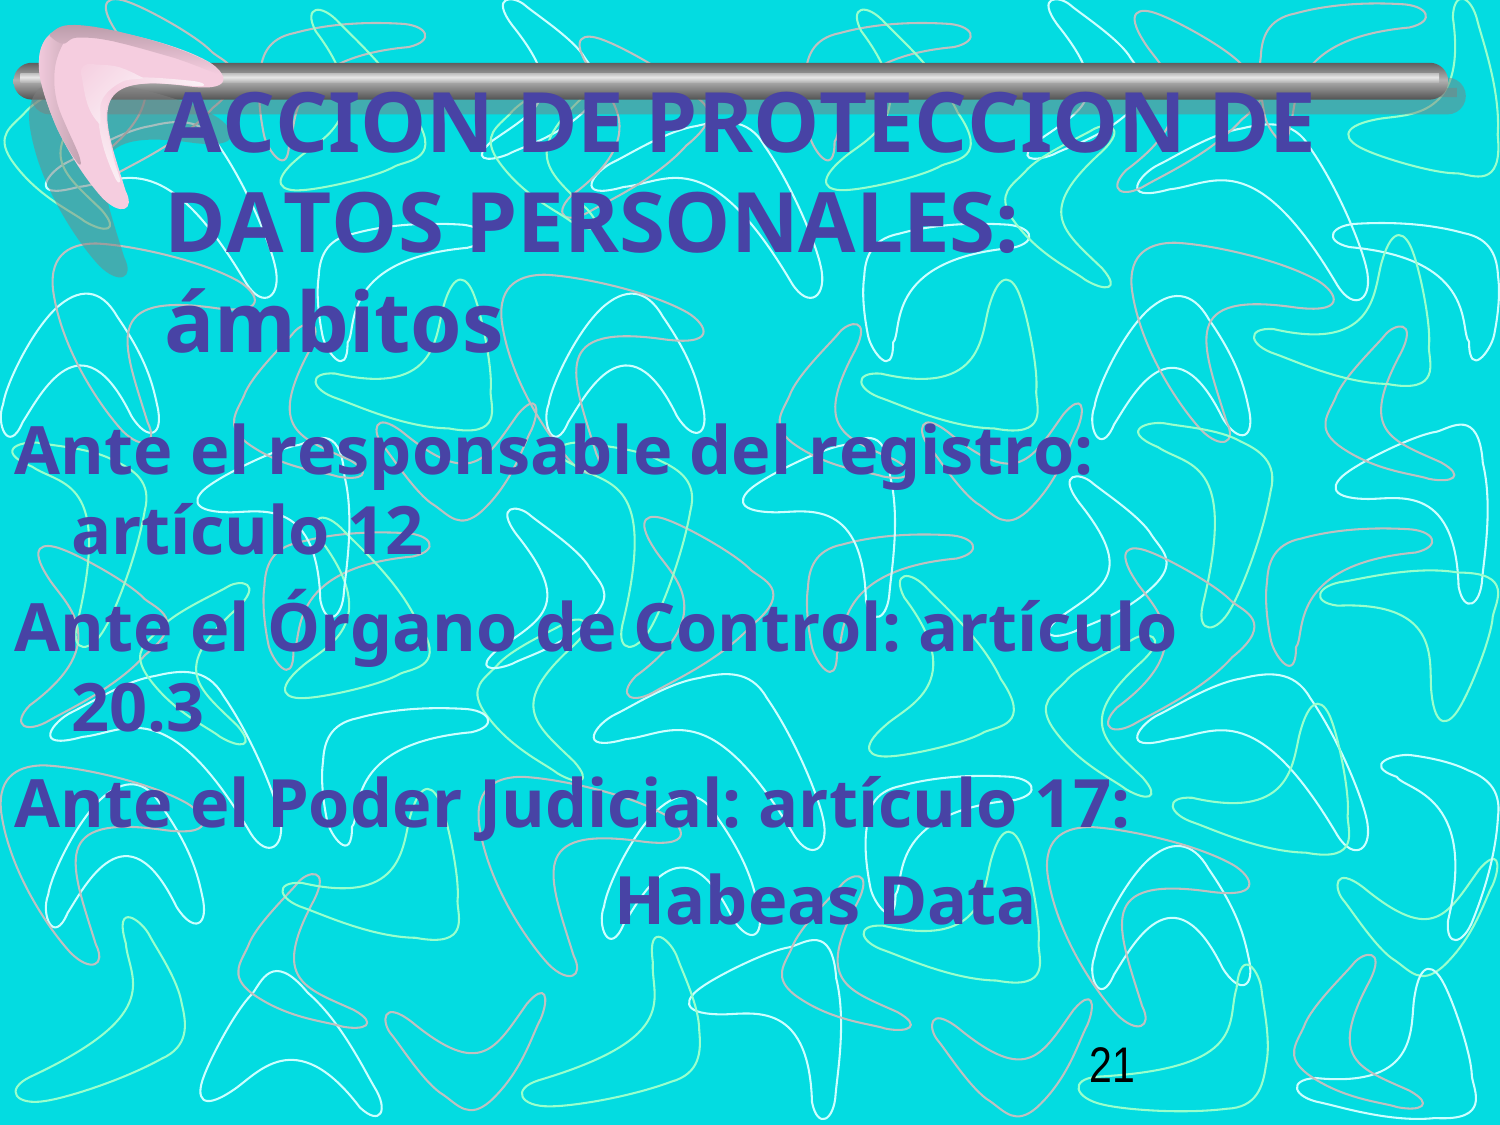

# ACCION DE PROTECCION DE DATOS PERSONALES: ámbitos
Ante el responsable del registro: artículo 12
Ante el Órgano de Control: artículo 20.3
Ante el Poder Judicial: artículo 17:
					Habeas Data
21